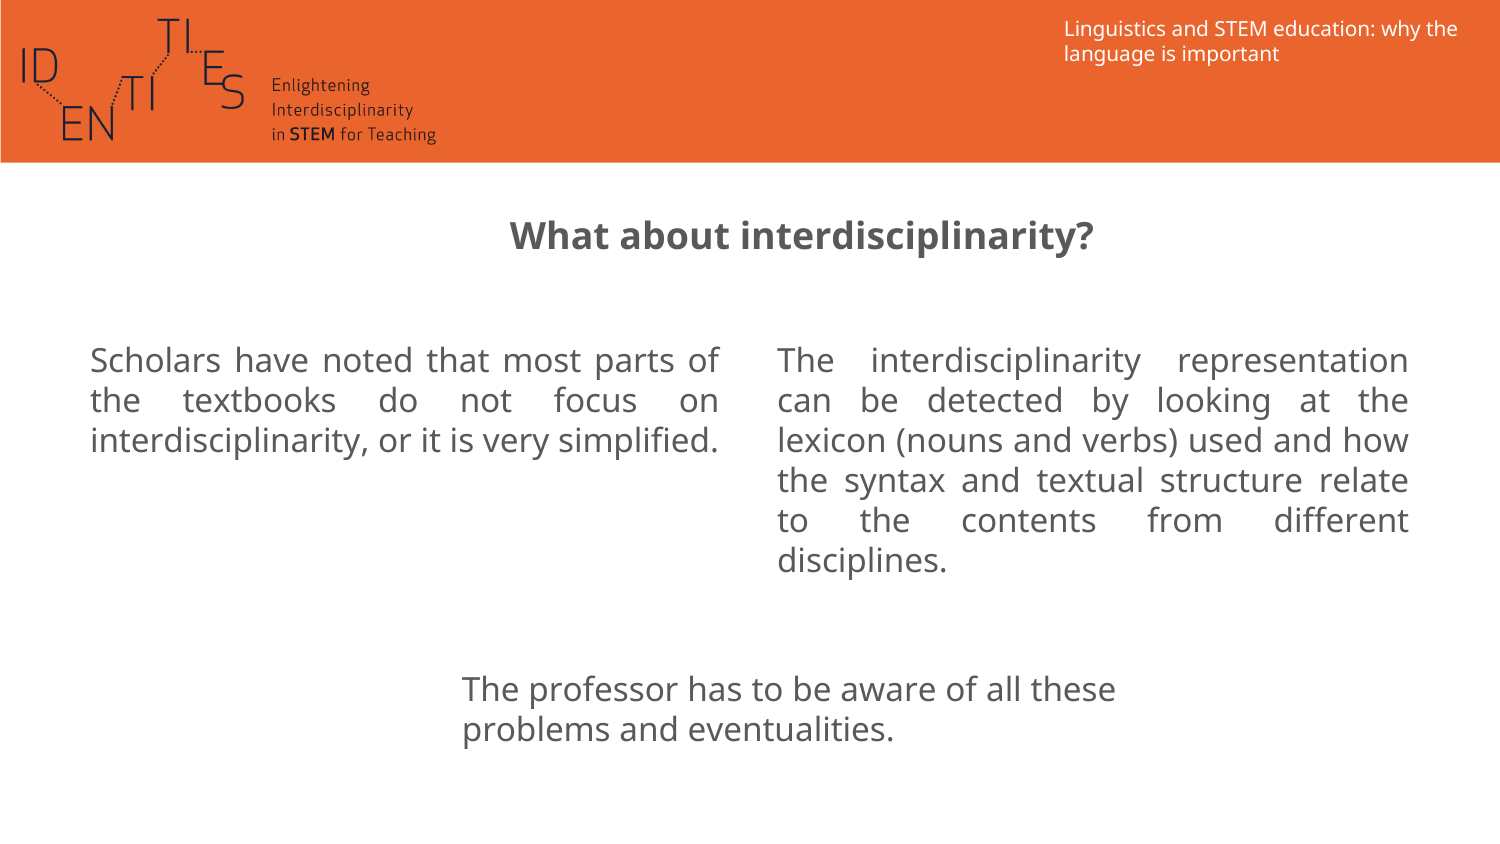

Linguistics and STEM education: why the language is important
#
What about interdisciplinarity?
Scholars have noted that most parts of the textbooks do not focus on interdisciplinarity, or it is very simplified.
The interdisciplinarity representation can be detected by looking at the lexicon (nouns and verbs) used and how the syntax and textual structure relate to the contents from different disciplines.
The professor has to be aware of all these problems and eventualities.